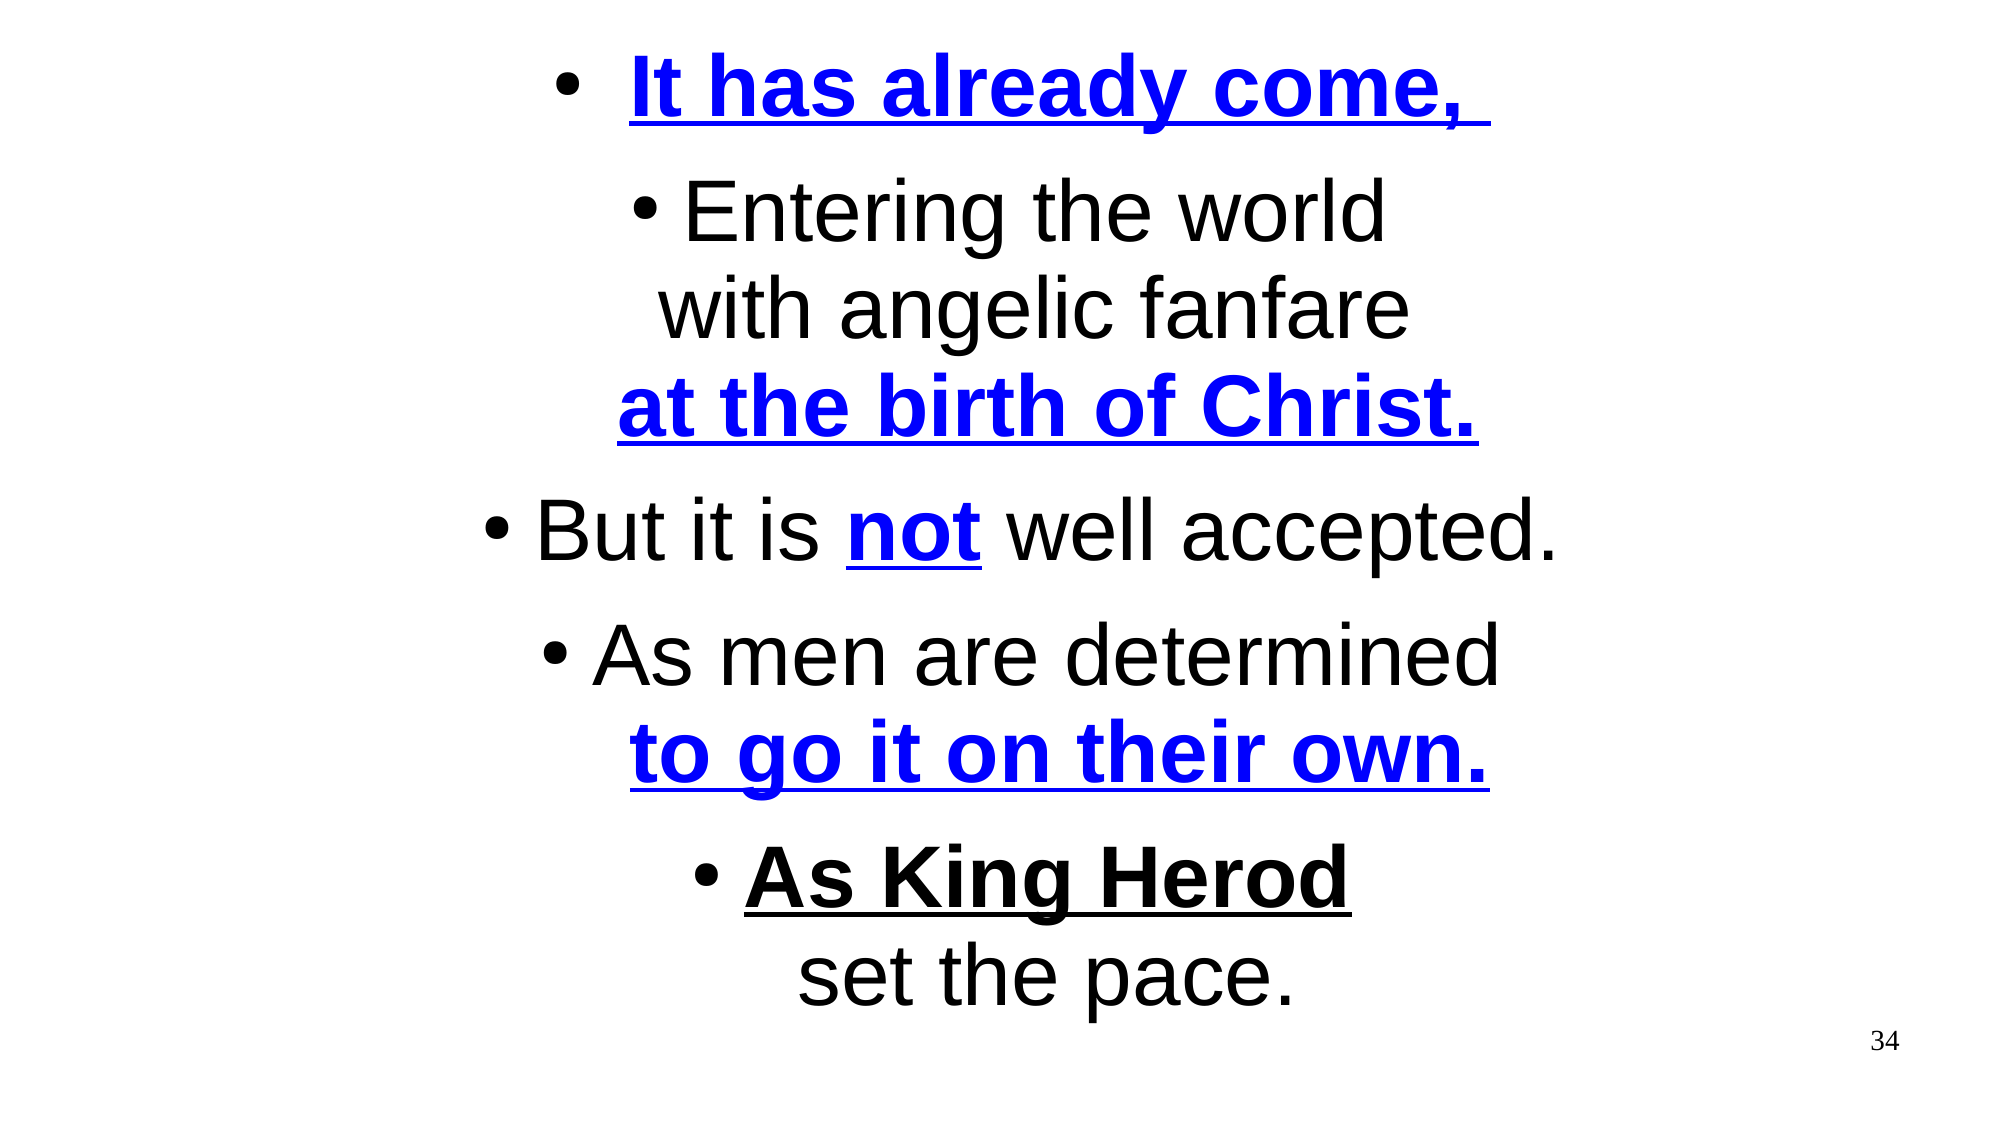

# It has already come,
Entering the world
with angelic fanfare
at the birth of Christ.
But it is not well accepted.
As men are determined
 to go it on their own.
As King Herod
set the pace.
34